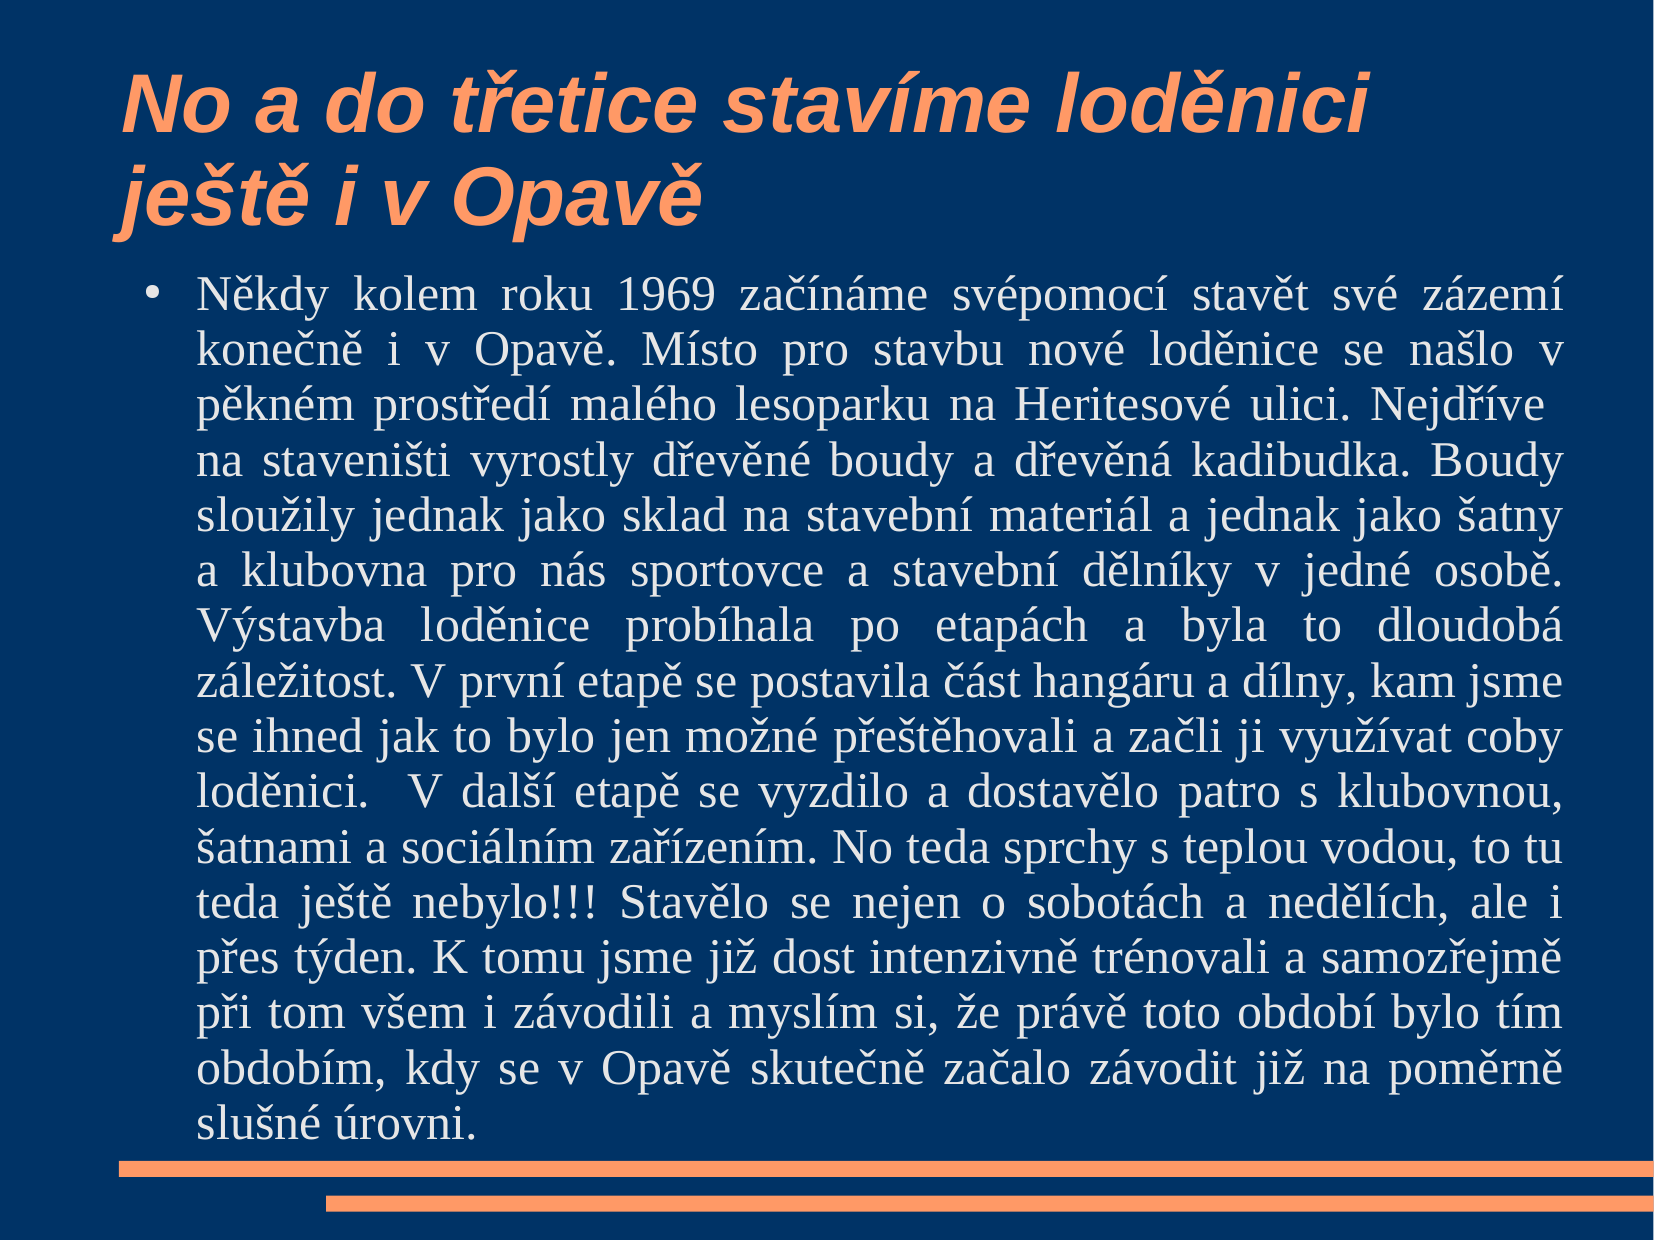

# No a do třetice stavíme loděnici ještě i v Opavě
Někdy kolem roku 1969 začínáme svépomocí stavět své zázemí konečně i v Opavě. Místo pro stavbu nové loděnice se našlo v pěkném prostředí malého lesoparku na Heritesové ulici. Nejdříve na staveništi vyrostly dřevěné boudy a dřevěná kadibudka. Boudy sloužily jednak jako sklad na stavební materiál a jednak jako šatny a klubovna pro nás sportovce a stavební dělníky v jedné osobě. Výstavba loděnice probíhala po etapách a byla to dloudobá záležitost. V první etapě se postavila část hangáru a dílny, kam jsme se ihned jak to bylo jen možné přeštěhovali a začli ji využívat coby loděnici. V další etapě se vyzdilo a dostavělo patro s klubovnou, šatnami a sociálním zařízením. No teda sprchy s teplou vodou, to tu teda ještě nebylo!!! Stavělo se nejen o sobotách a nedělích, ale i přes týden. K tomu jsme již dost intenzivně trénovali a samozřejmě při tom všem i závodili a myslím si, že právě toto období bylo tím obdobím, kdy se v Opavě skutečně začalo závodit již na poměrně slušné úrovni.